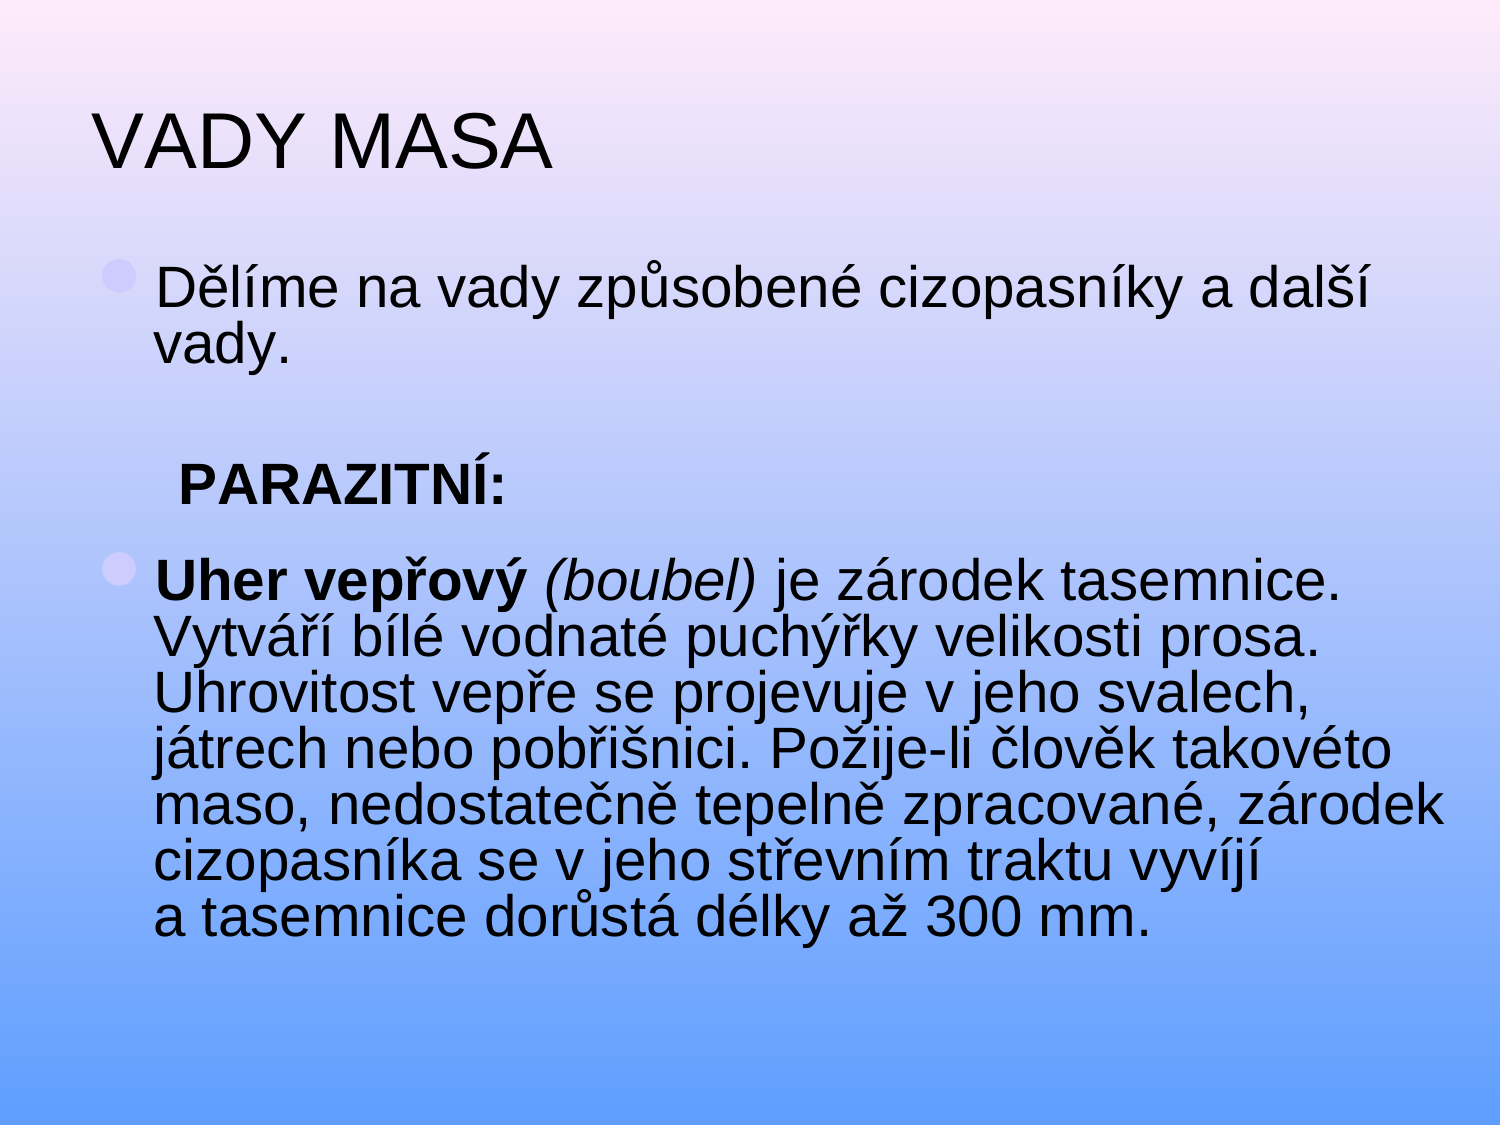

# VADY MASA
Dělíme na vady způsobené cizopasníky a další vady.
 PARAZITNÍ:
Uher vepřový (boubel) je zárodek tasemnice. Vytváří bílé vodnaté puchýřky velikosti prosa. Uhrovitost vepře se projevuje v jeho svalech, játrech nebo pobřišnici. Požije-li člověk takovéto maso, nedostatečně tepelně zpracované, zárodek cizopasníka se v jeho střevním traktu vyvíjí
a tasemnice dorůstá délky až 300 mm.